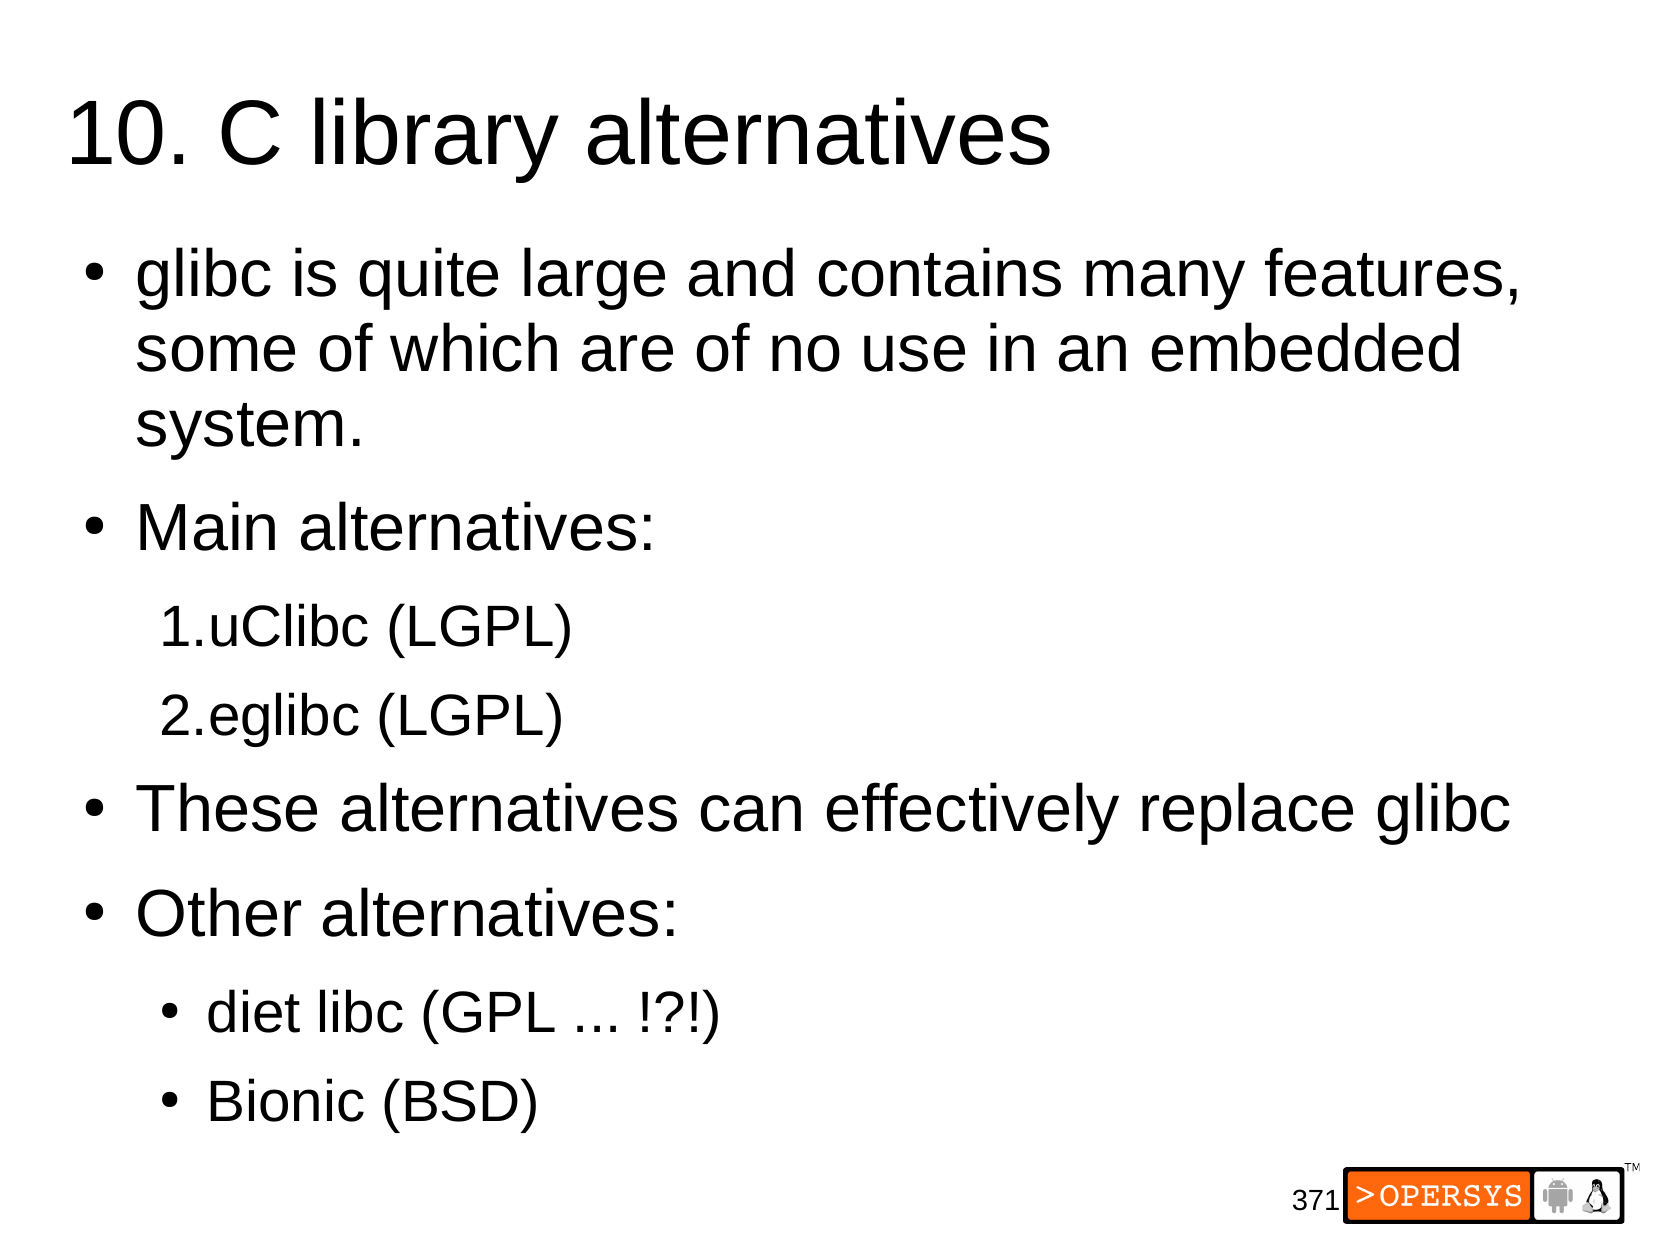

# 10. C library alternatives
glibc is quite large and contains many features, some of which are of no use in an embedded system.
Main alternatives:
uClibc (LGPL)
eglibc (LGPL)
These alternatives can effectively replace glibc
Other alternatives:
diet libc (GPL ... !?!)
Bionic (BSD)